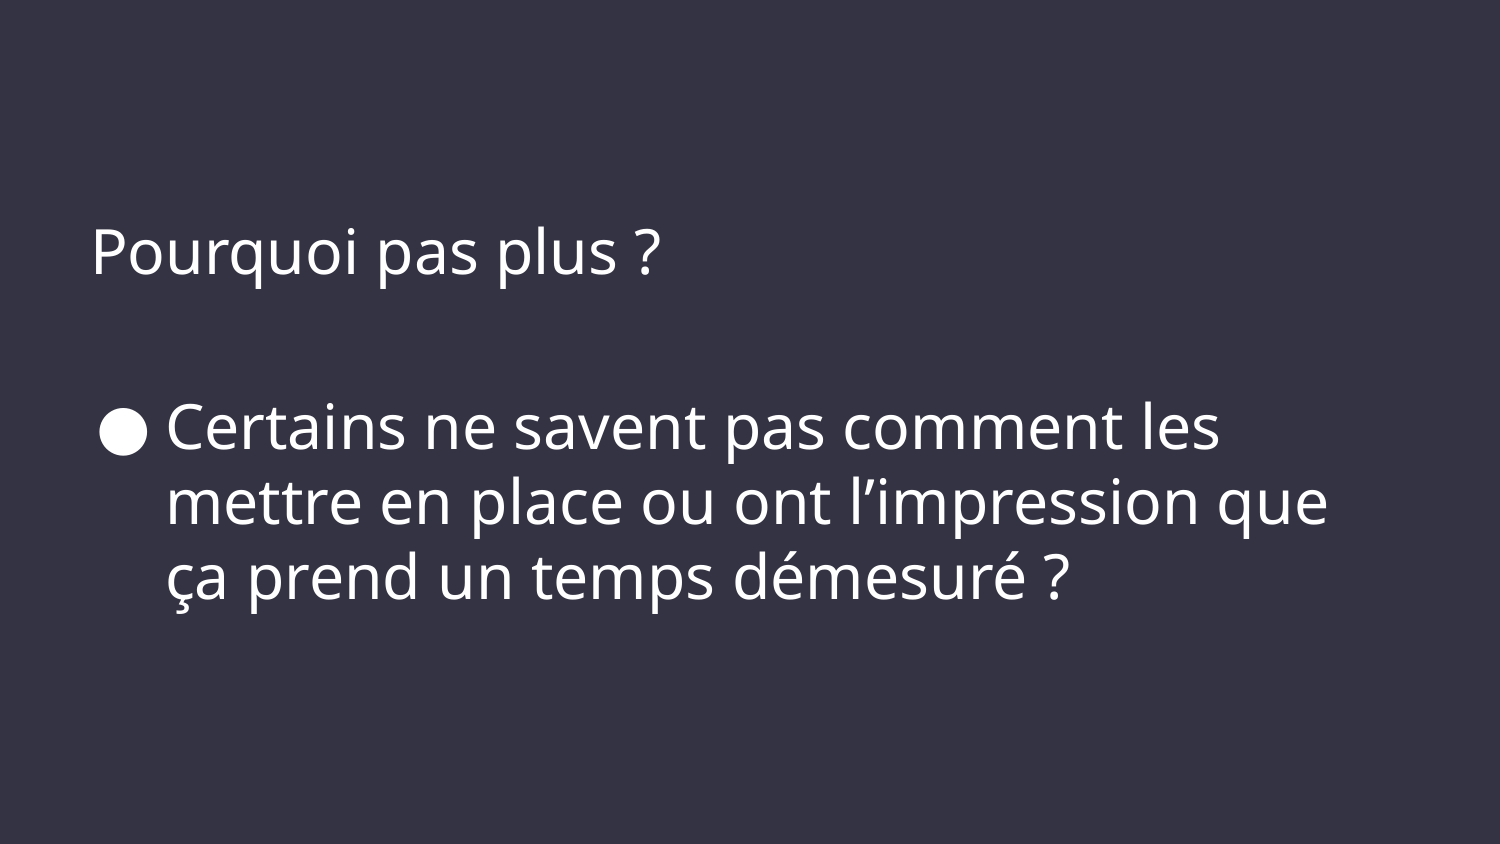

# Pourquoi pas plus ?
Certains ne savent pas comment les mettre en place ou ont l’impression que ça prend un temps démesuré ?